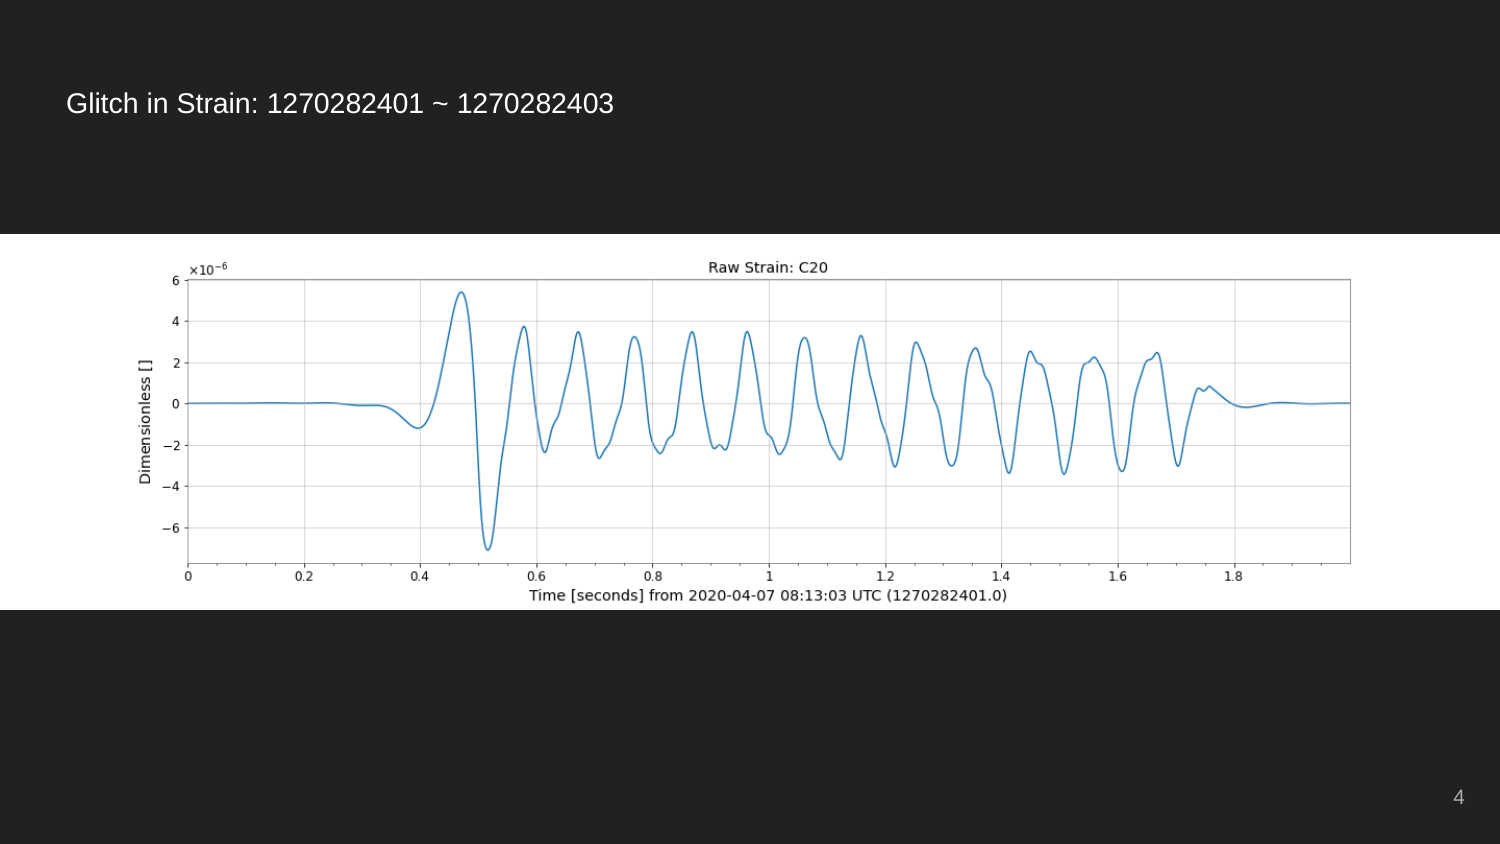

# Glitch in Strain: 1270282401 ~ 1270282403